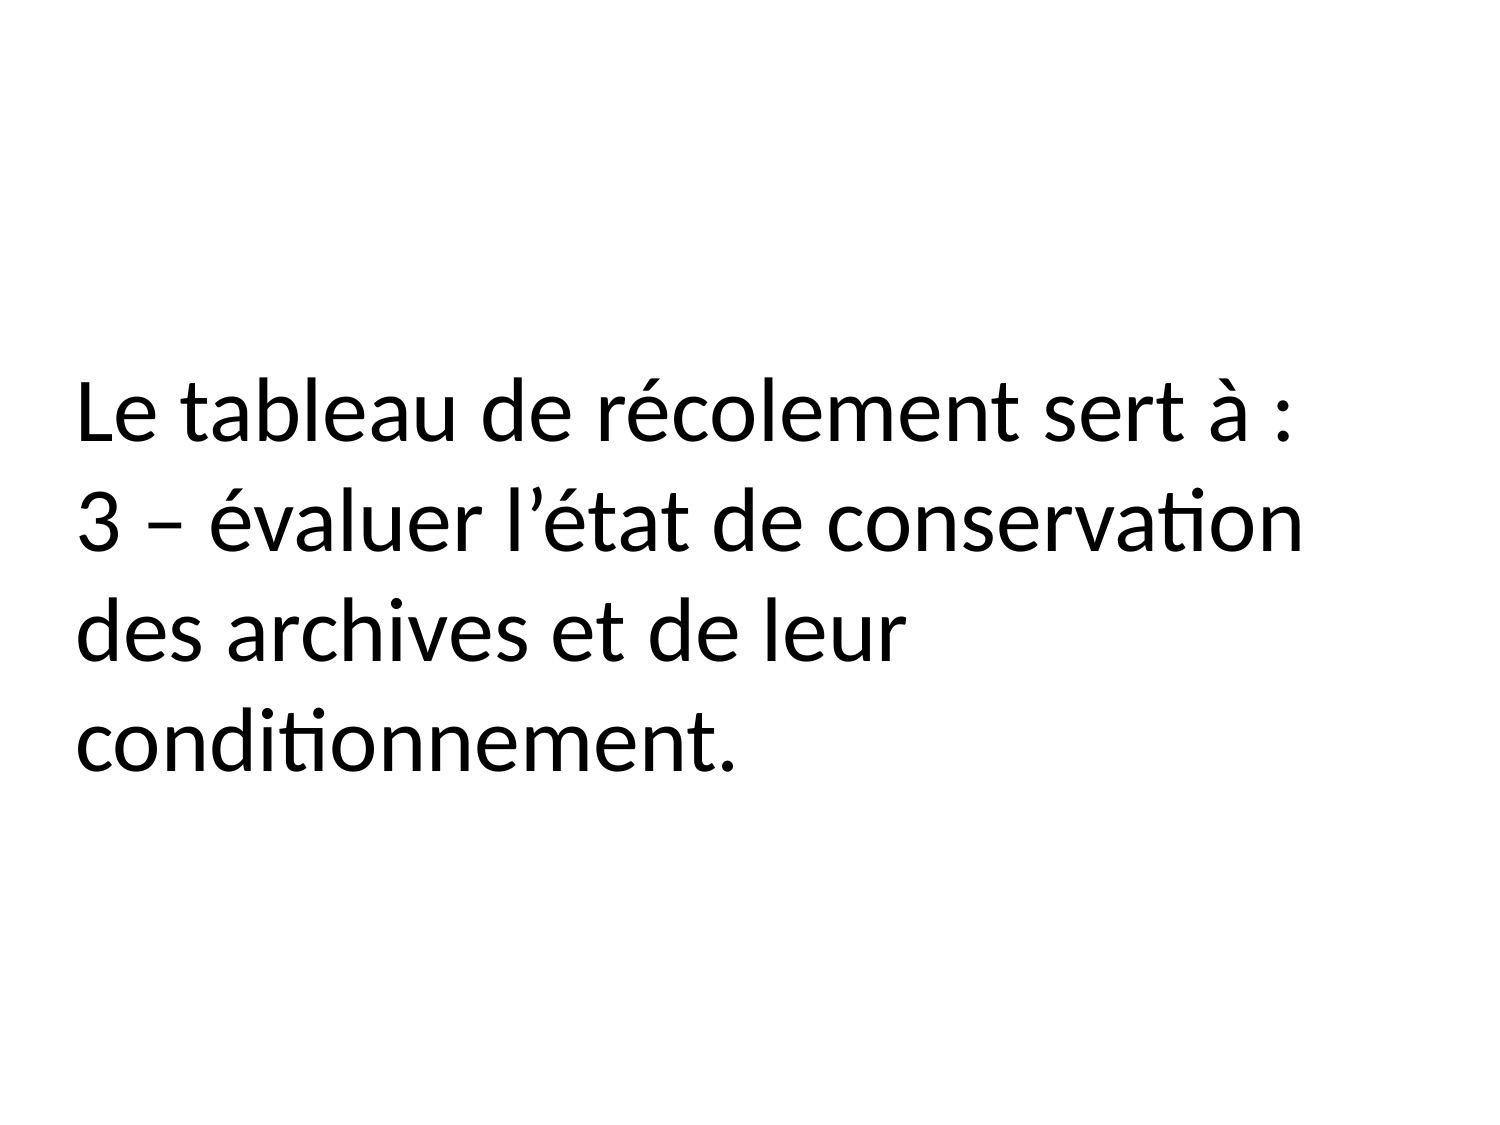

# Le tableau de récolement sert à : 3 – évaluer l’état de conservation des archives et de leur conditionnement.